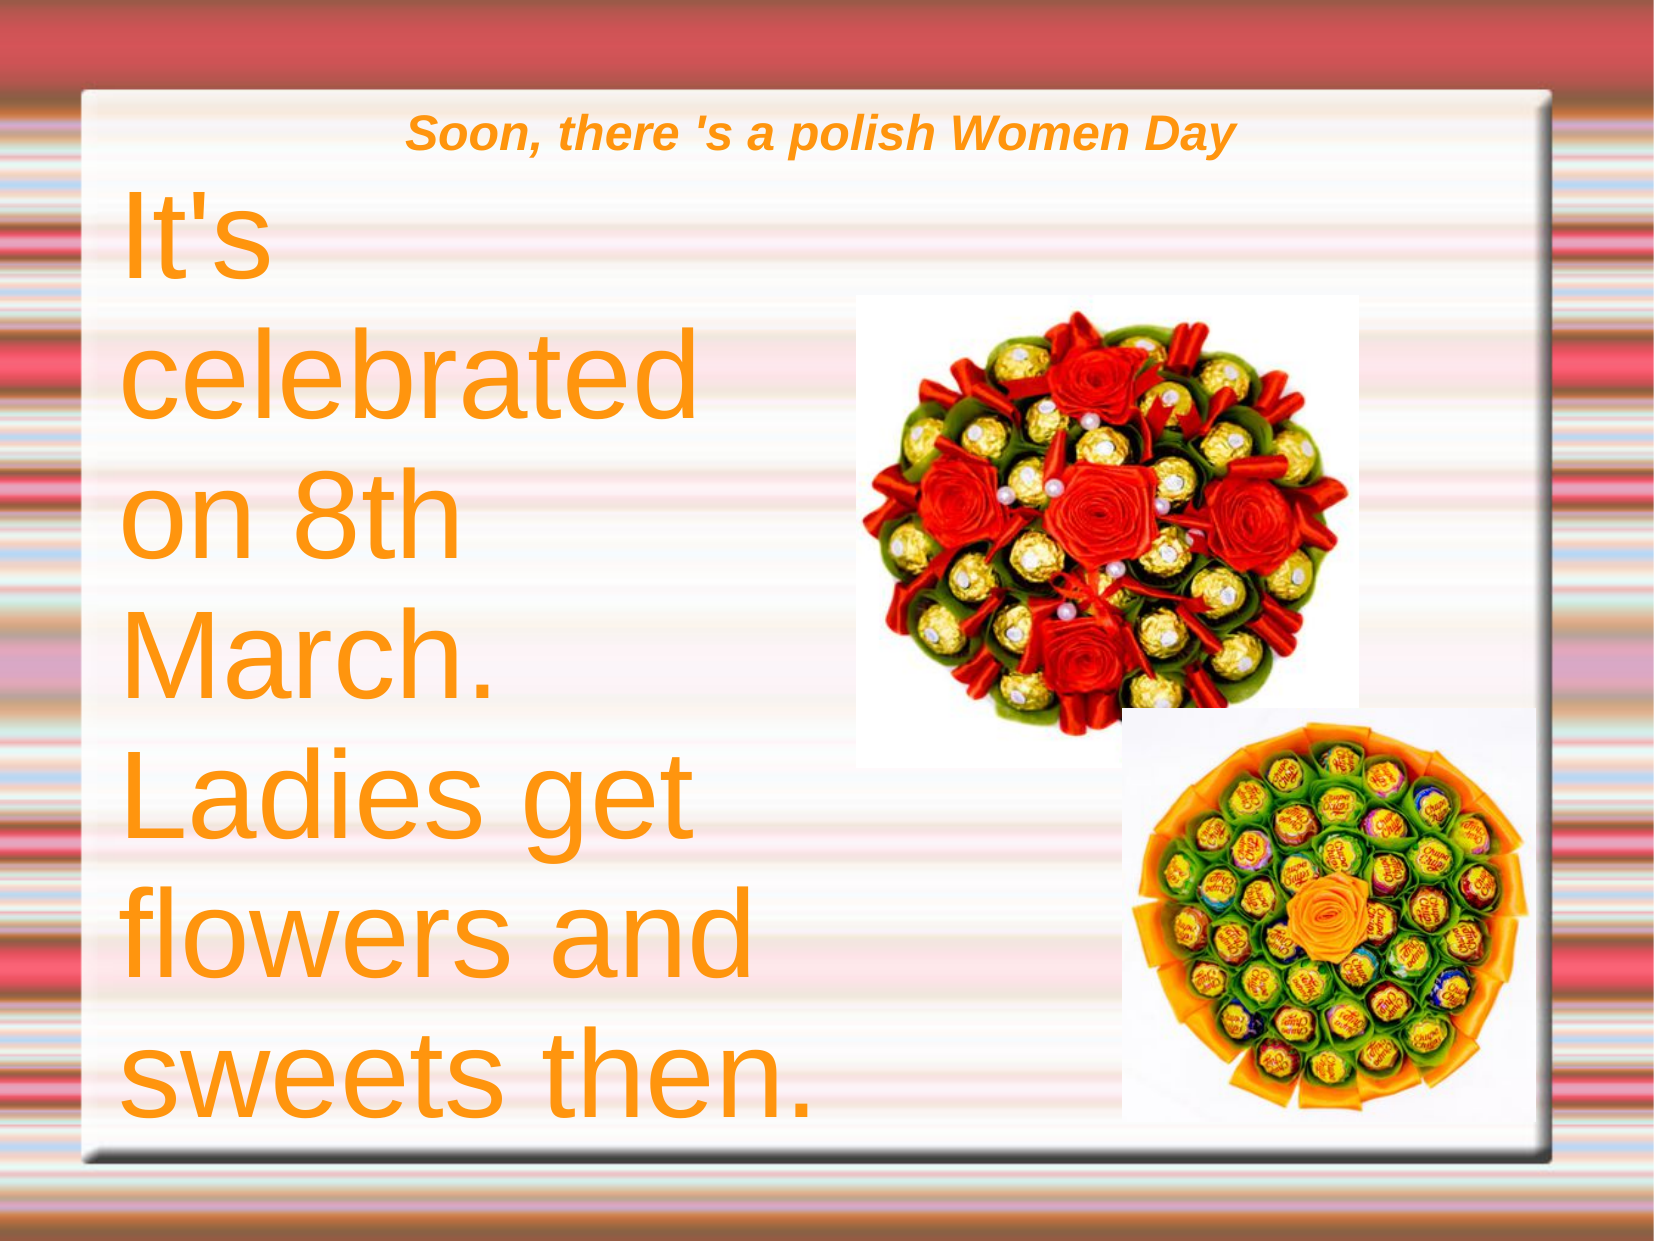

Soon, there 's a polish Women Day
#
It's celebrated on 8th March. Ladies get flowers and sweets then.